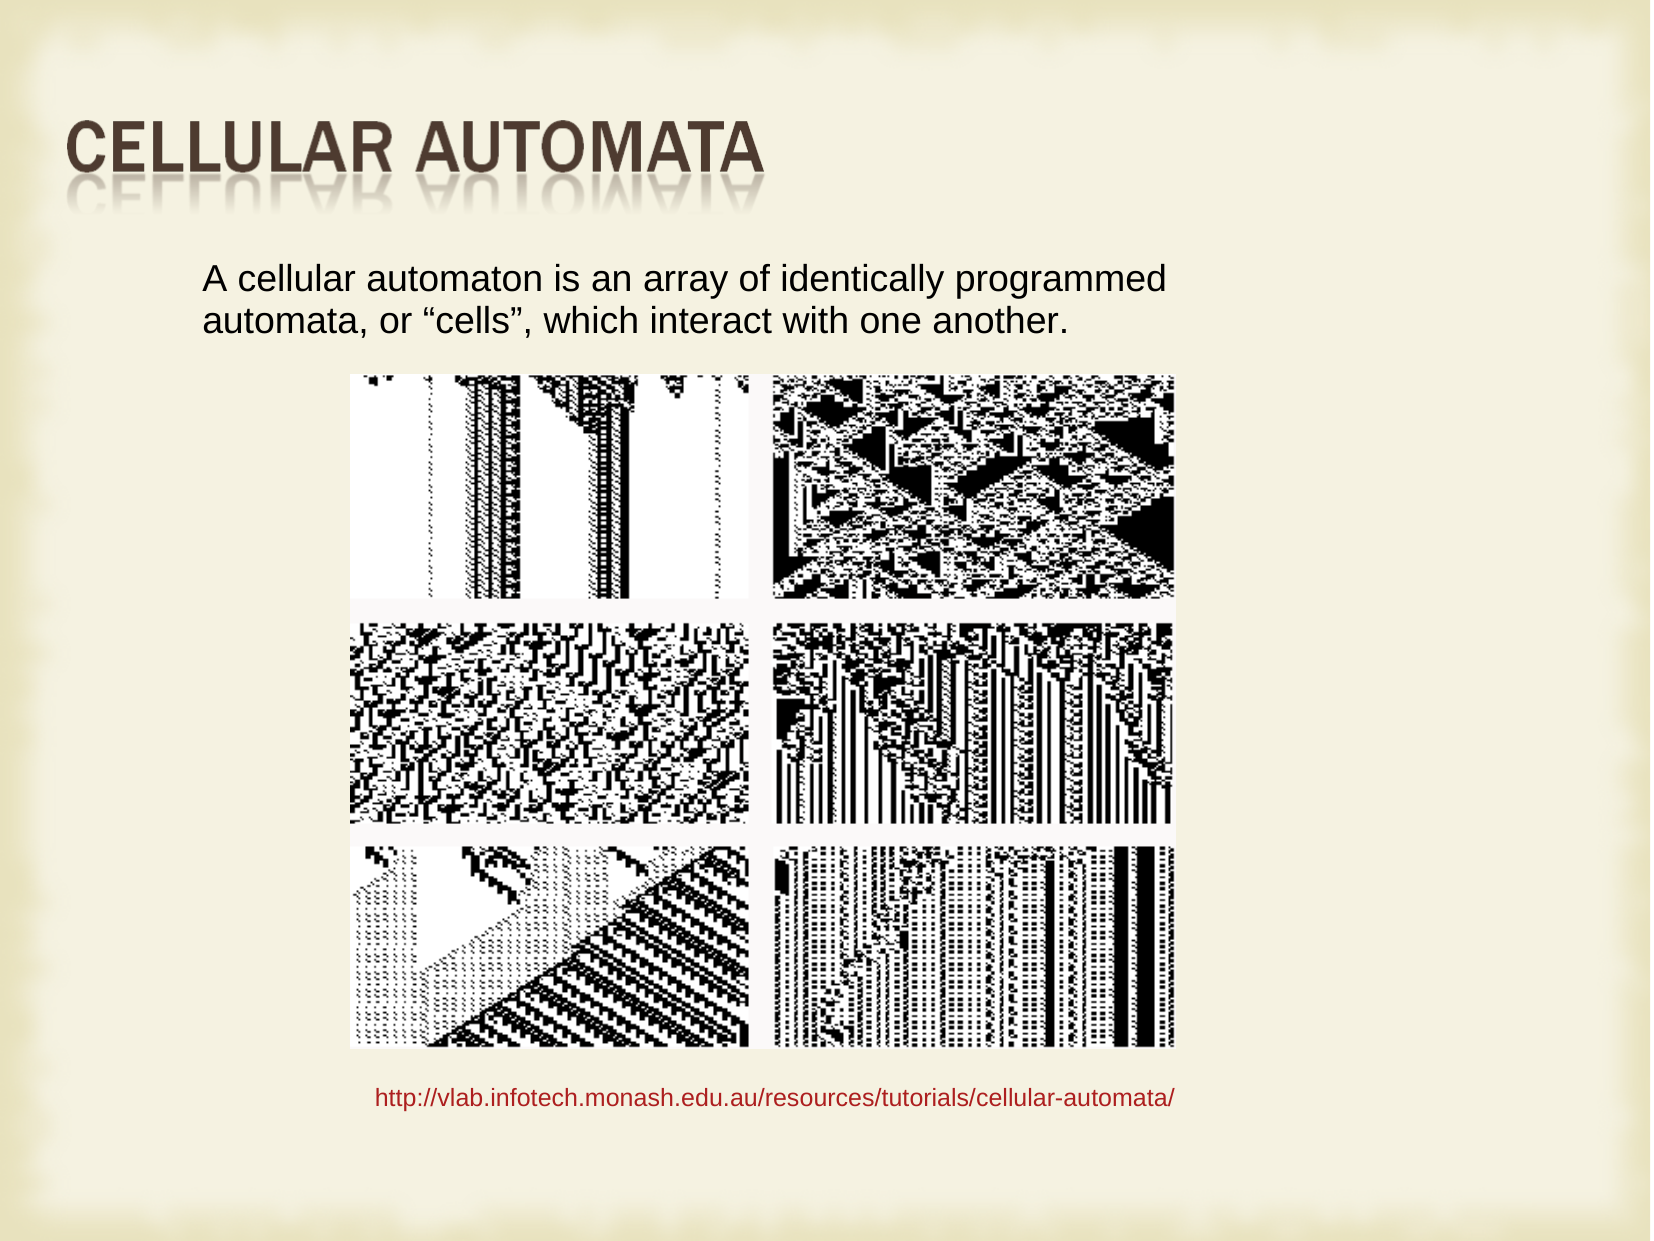

A cellular automaton is an array of identically programmed automata, or “cells”, which interact with one another.
http://vlab.infotech.monash.edu.au/resources/tutorials/cellular-automata/